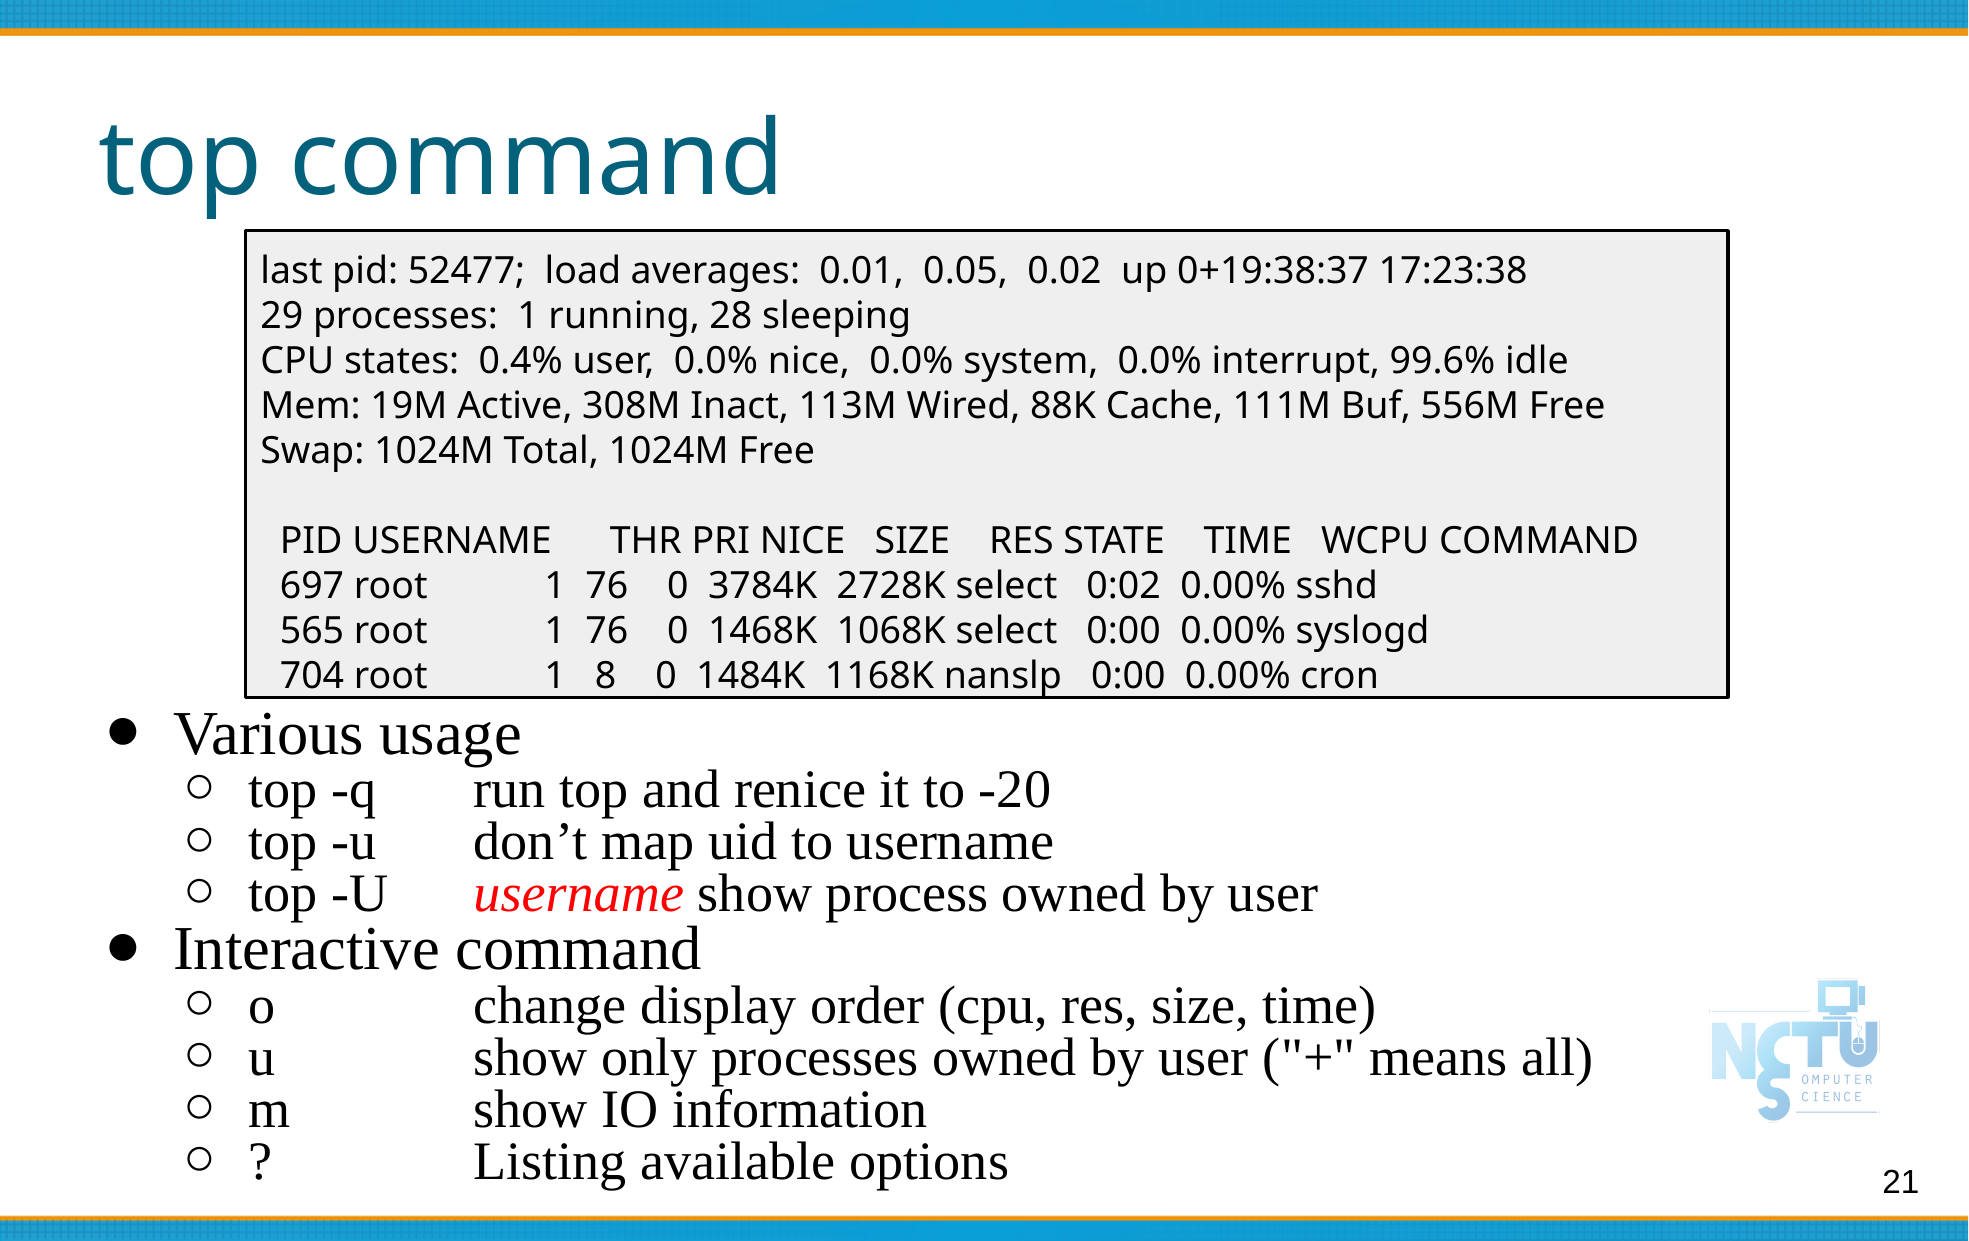

# top command
last pid: 52477; load averages: 0.01, 0.05, 0.02 up 0+19:38:37 17:23:38
29 processes: 1 running, 28 sleeping
CPU states: 0.4% user, 0.0% nice, 0.0% system, 0.0% interrupt, 99.6% idle
Mem: 19M Active, 308M Inact, 113M Wired, 88K Cache, 111M Buf, 556M Free
Swap: 1024M Total, 1024M Free
 PID USERNAME THR PRI NICE SIZE RES STATE TIME WCPU COMMAND
 697 root 1 76 0 3784K 2728K select 0:02 0.00% sshd
 565 root 1 76 0 1468K 1068K select 0:00 0.00% syslogd
 704 root 1 8 0 1484K 1168K nanslp 0:00 0.00% cron
Various usage
top -q 		run top and renice it to -20
top -u 		don’t map uid to username
top -U 	username show process owned by user
Interactive command
o			change display order (cpu, res, size, time)
u			show only processes owned by user ("+" means all)
m			show IO information
? 			Listing available options
last pid: 52477; load averages: 0.01, 0.05, 0.02 up 0+19:38:37 17:23:38
29 processes: 1 running, 28 sleeping
CPU states: 0.4% user, 0.0% nice, 0.0% system, 0.0% interrupt, 99.6% idle
Mem: 19M Active, 308M Inact, 113M Wired, 88K Cache, 111M Buf, 556M Free
Swap: 1024M Total, 1024M Free
 PID USERNAME THR PRI NICE SIZE RES STATE TIME WCPU COMMAND
 697 root 1 76 0 3784K 2728K select 0:02 0.00% sshd
 565 root 1 76 0 1468K 1068K select 0:00 0.00% syslogd
 704 root 1 8 0 1484K 1168K nanslp 0:00 0.00% cron